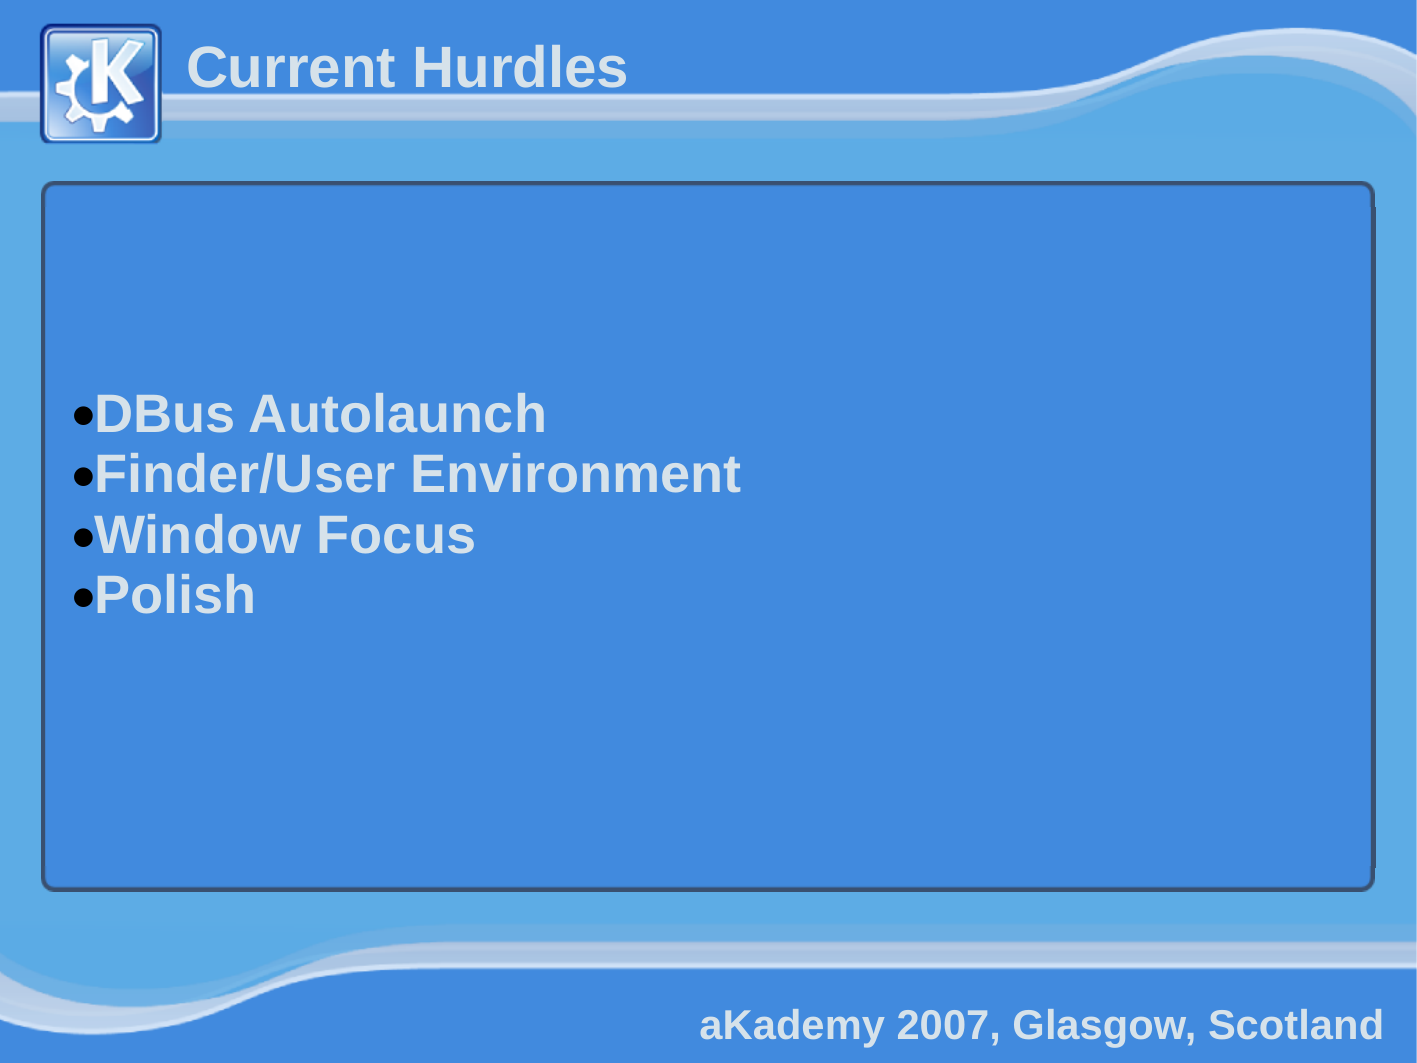

Current Hurdles
DBus Autolaunch
Finder/User Environment
Window Focus
Polish